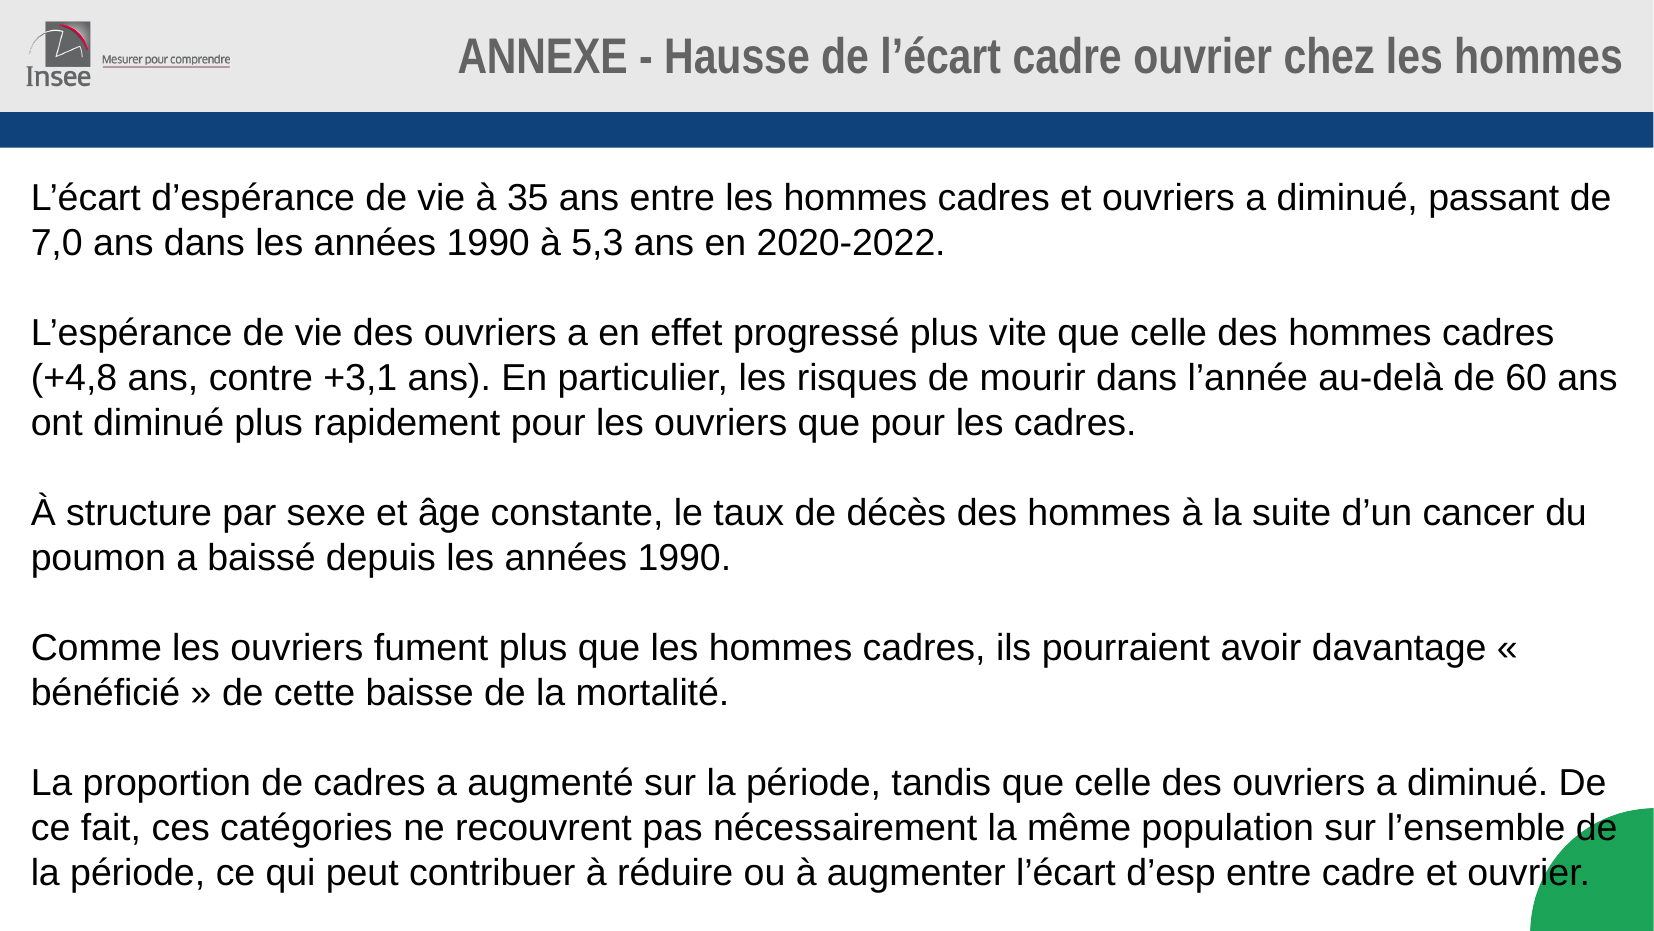

ANNEXE - Hausse de l’écart cadre ouvrier chez les hommes
L’écart d’espérance de vie à 35 ans entre les hommes cadres et ouvriers a diminué, passant de 7,0 ans dans les années 1990 à 5,3 ans en 2020-2022.
L’espérance de vie des ouvriers a en effet progressé plus vite que celle des hommes cadres (+4,8 ans, contre +3,1 ans). En particulier, les risques de mourir dans l’année au-delà de 60 ans ont diminué plus rapidement pour les ouvriers que pour les cadres.
À structure par sexe et âge constante, le taux de décès des hommes à la suite d’un cancer du poumon a baissé depuis les années 1990.
Comme les ouvriers fument plus que les hommes cadres, ils pourraient avoir davantage « bénéficié » de cette baisse de la mortalité.
La proportion de cadres a augmenté sur la période, tandis que celle des ouvriers a diminué. De ce fait, ces catégories ne recouvrent pas nécessairement la même population sur l’ensemble de la période, ce qui peut contribuer à réduire ou à augmenter l’écart d’esp entre cadre et ouvrier.